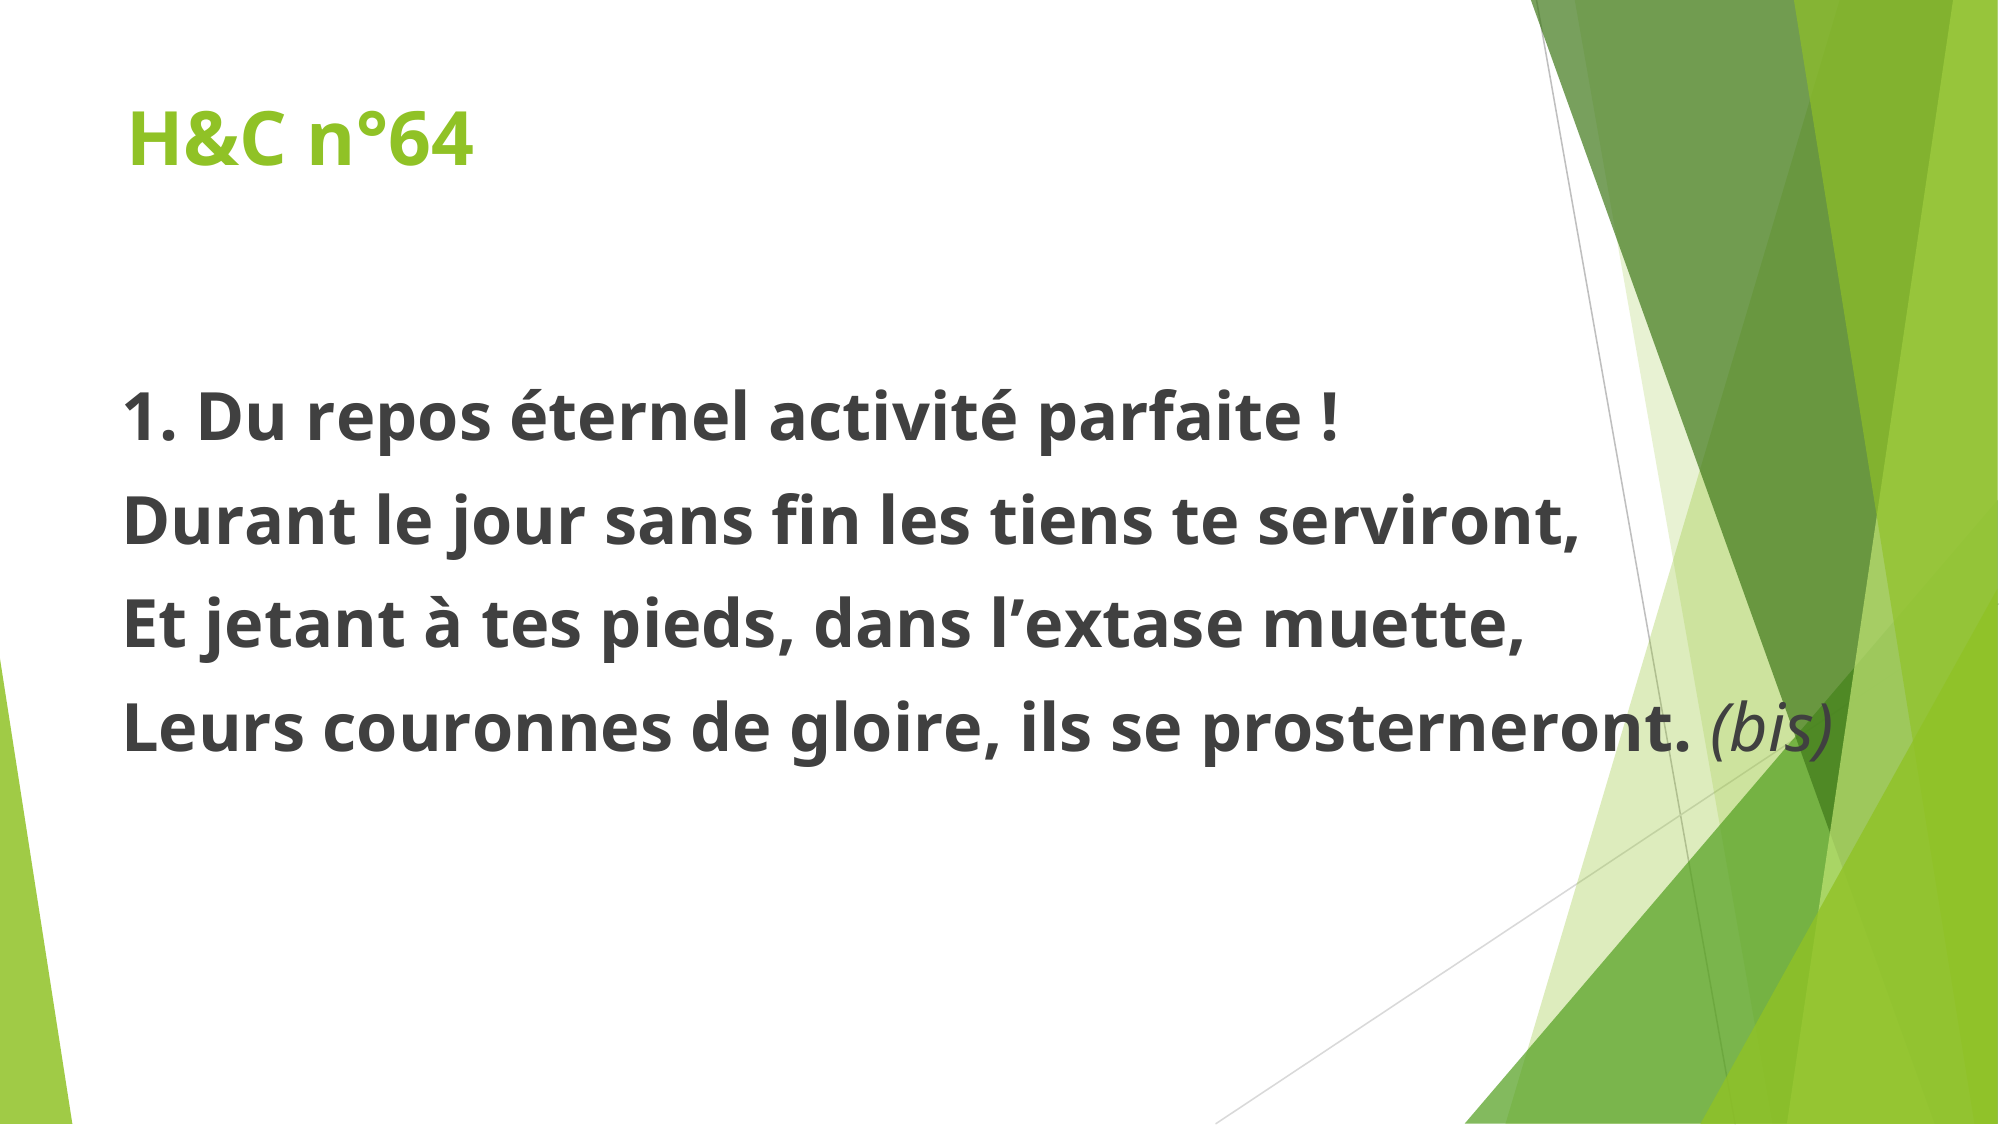

H&C n°64
1. Du repos éternel activité parfaite !
Durant le jour sans fin les tiens te serviront,
Et jetant à tes pieds, dans l’extase muette,
Leurs couronnes de gloire, ils se prosterneront. (bis)